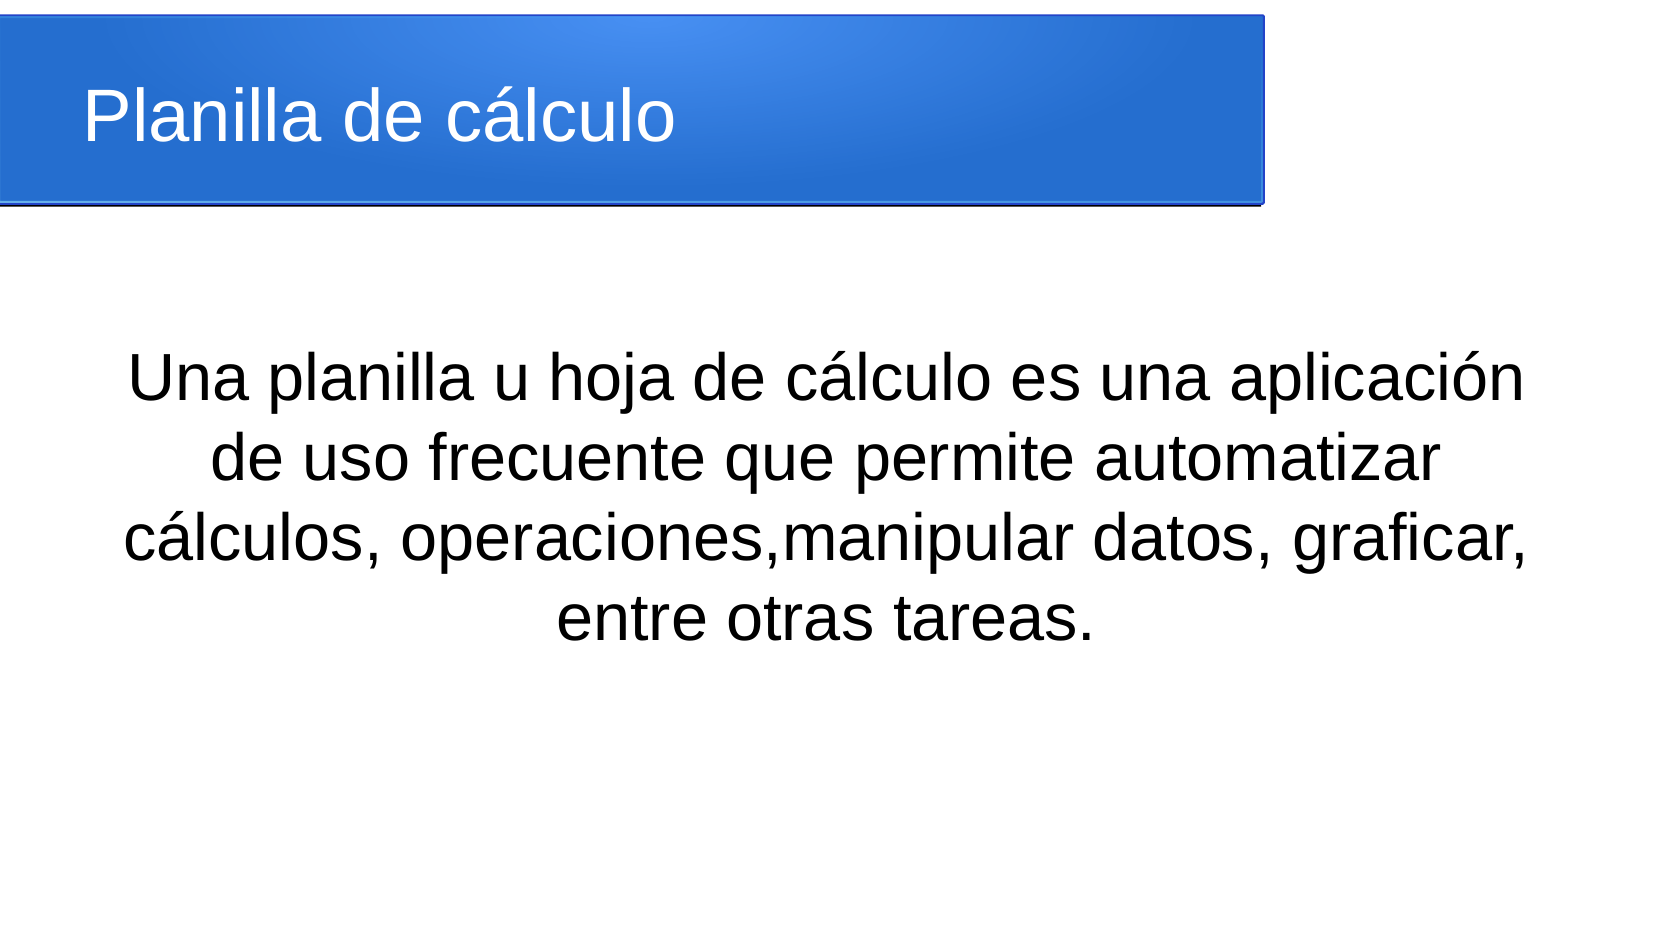

# Planilla de cálculo
Una planilla u hoja de cálculo es una aplicación de uso frecuente que permite automatizar cálculos, operaciones,manipular datos, graficar, entre otras tareas.